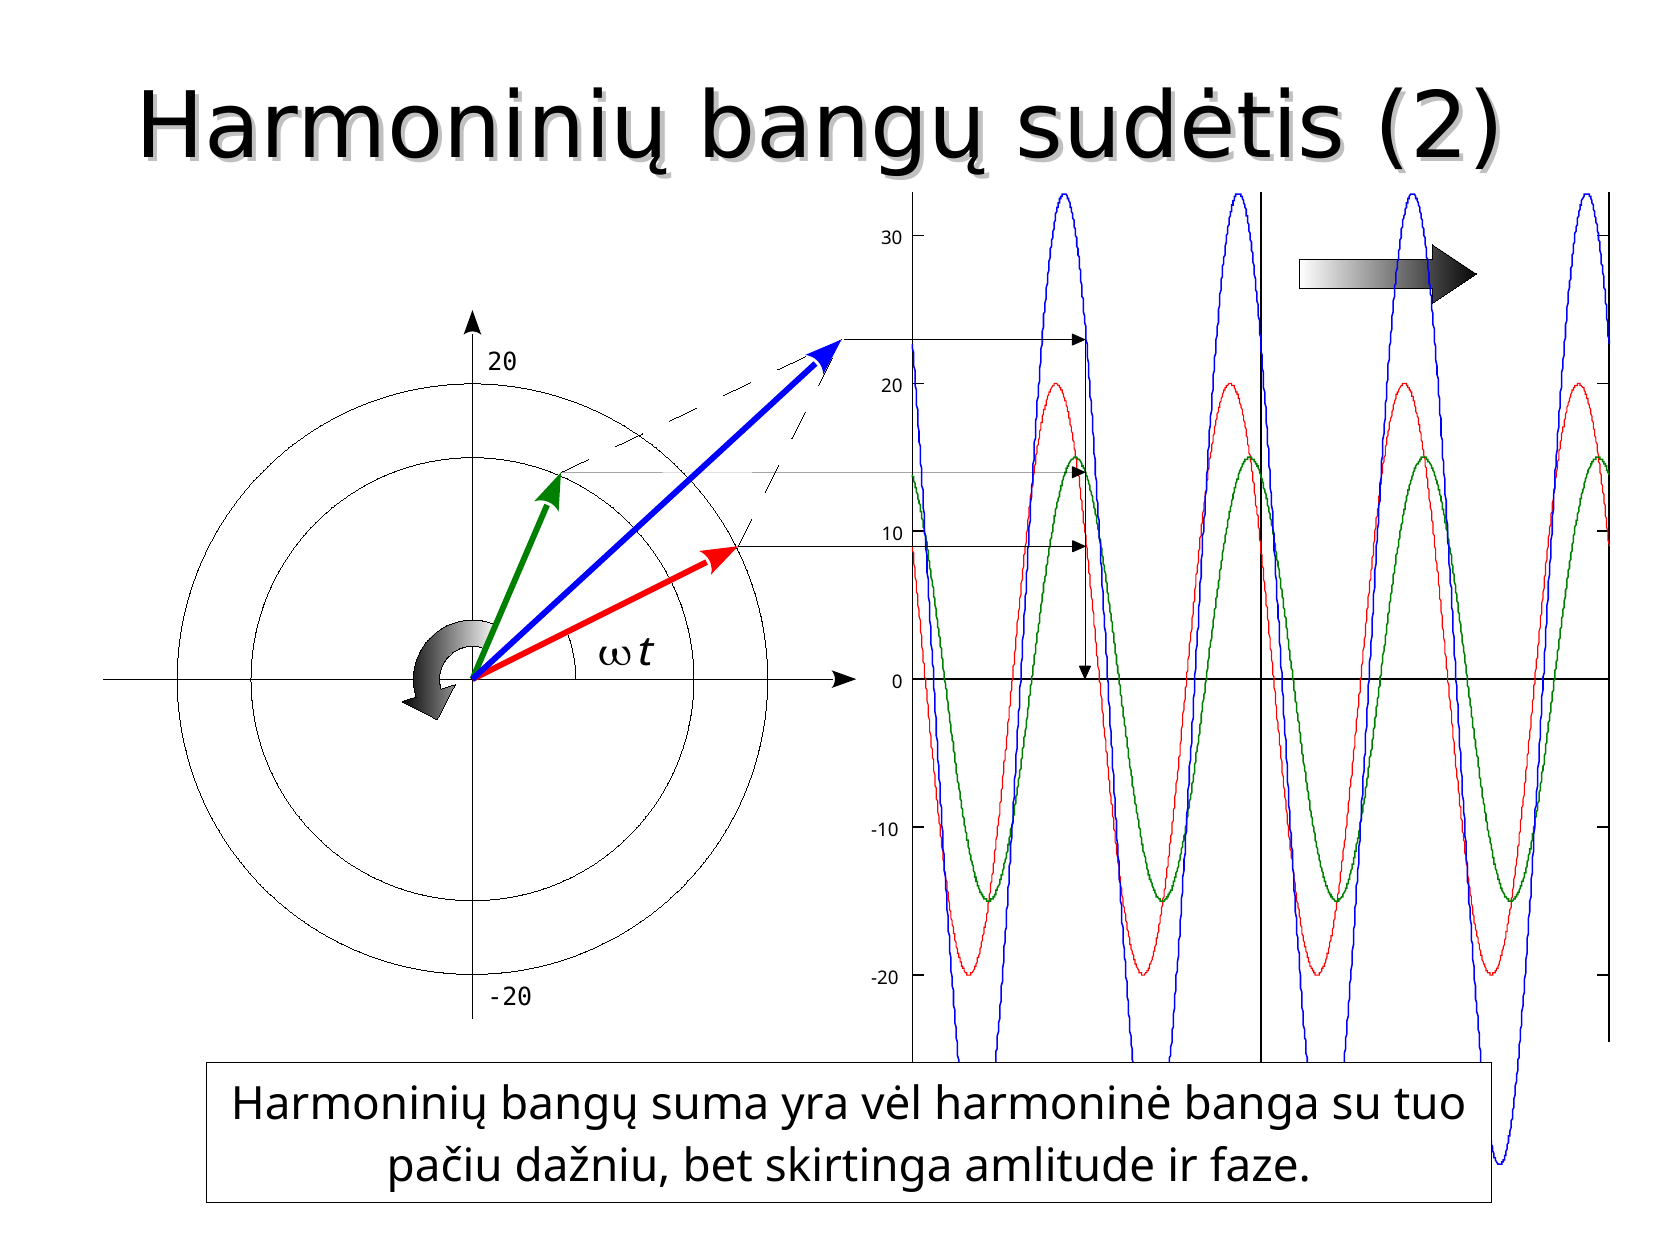

# Harmoninių bangų sudėtis (2)
30
20
10
0
-10
-20
-30
20
-20
Harmoninių bangų suma yra vėl harmoninė banga su tuo pačiu dažniu, bet skirtinga amlitude ir faze.